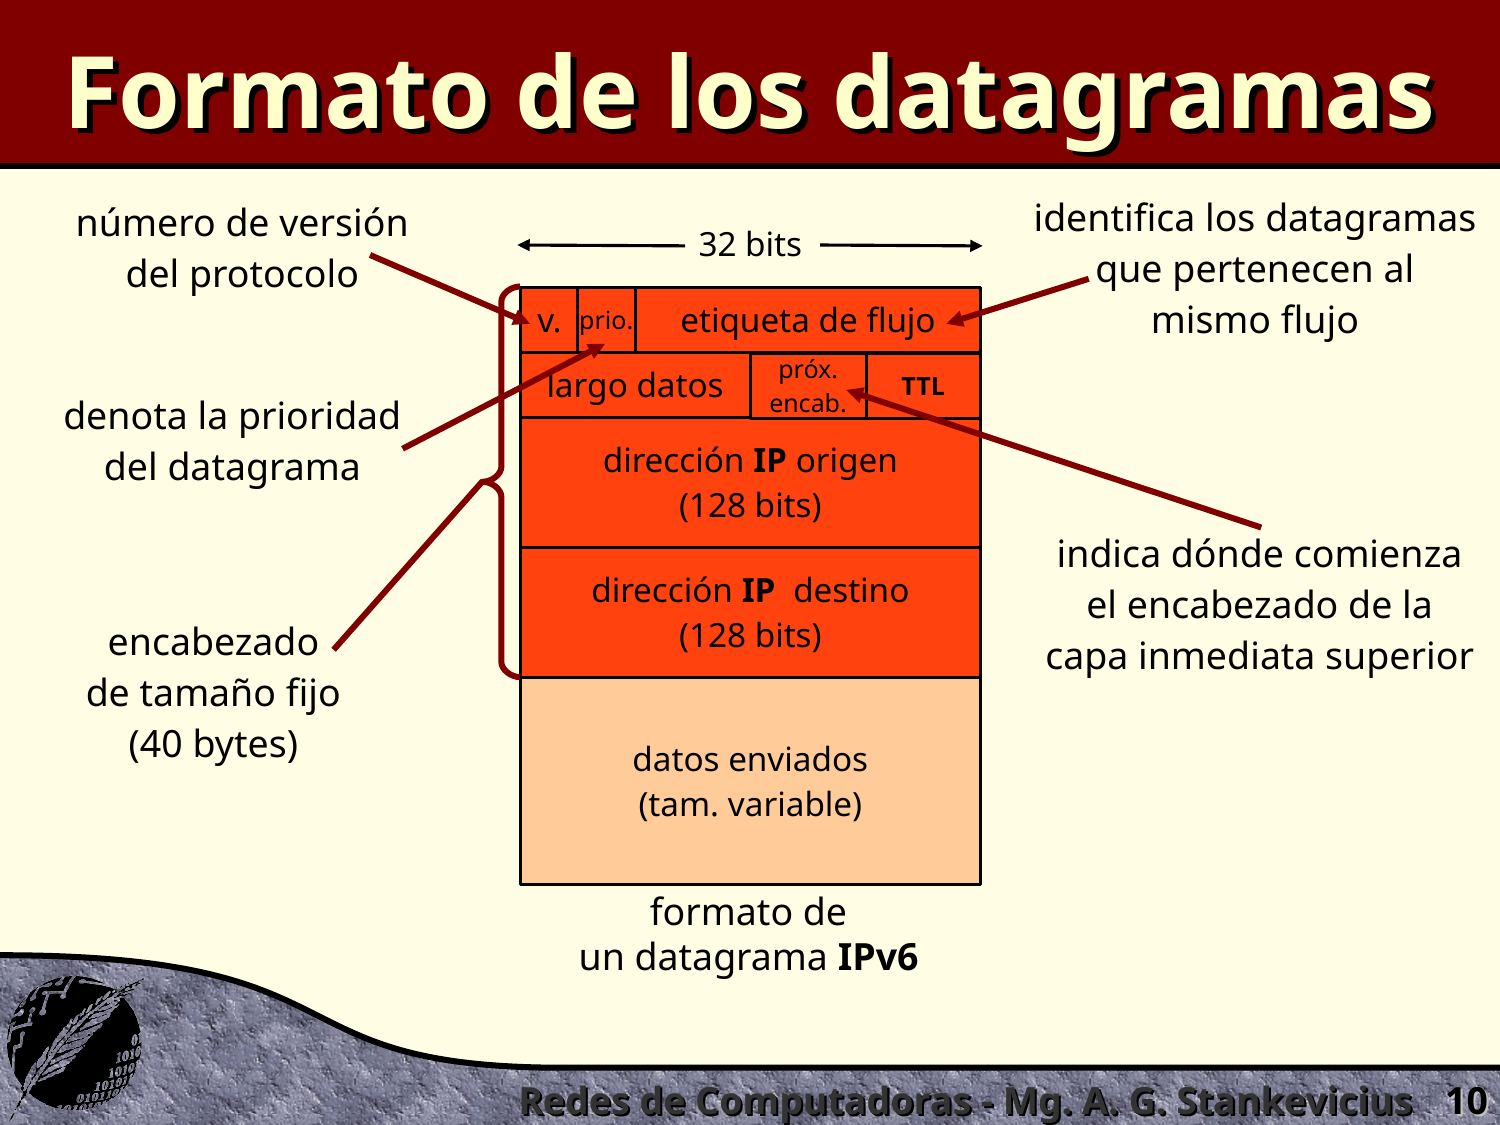

# Formato de los datagramas
identifica los datagramas
que pertenecen al
mismo flujo
número de versión
del protocolo
32 bits
v.
etiqueta de flujo
prio.
largo datos
próx.
encab.
TTL
denota la prioridad
del datagrama
dirección IP origen
(128 bits)
indica dónde comienza
el encabezado de la
capa inmediata superior
dirección IP destino
(128 bits)
encabezado
de tamaño fijo
(40 bytes)
datos enviados
(tam. variable)
formato de
un datagrama IPv6
10